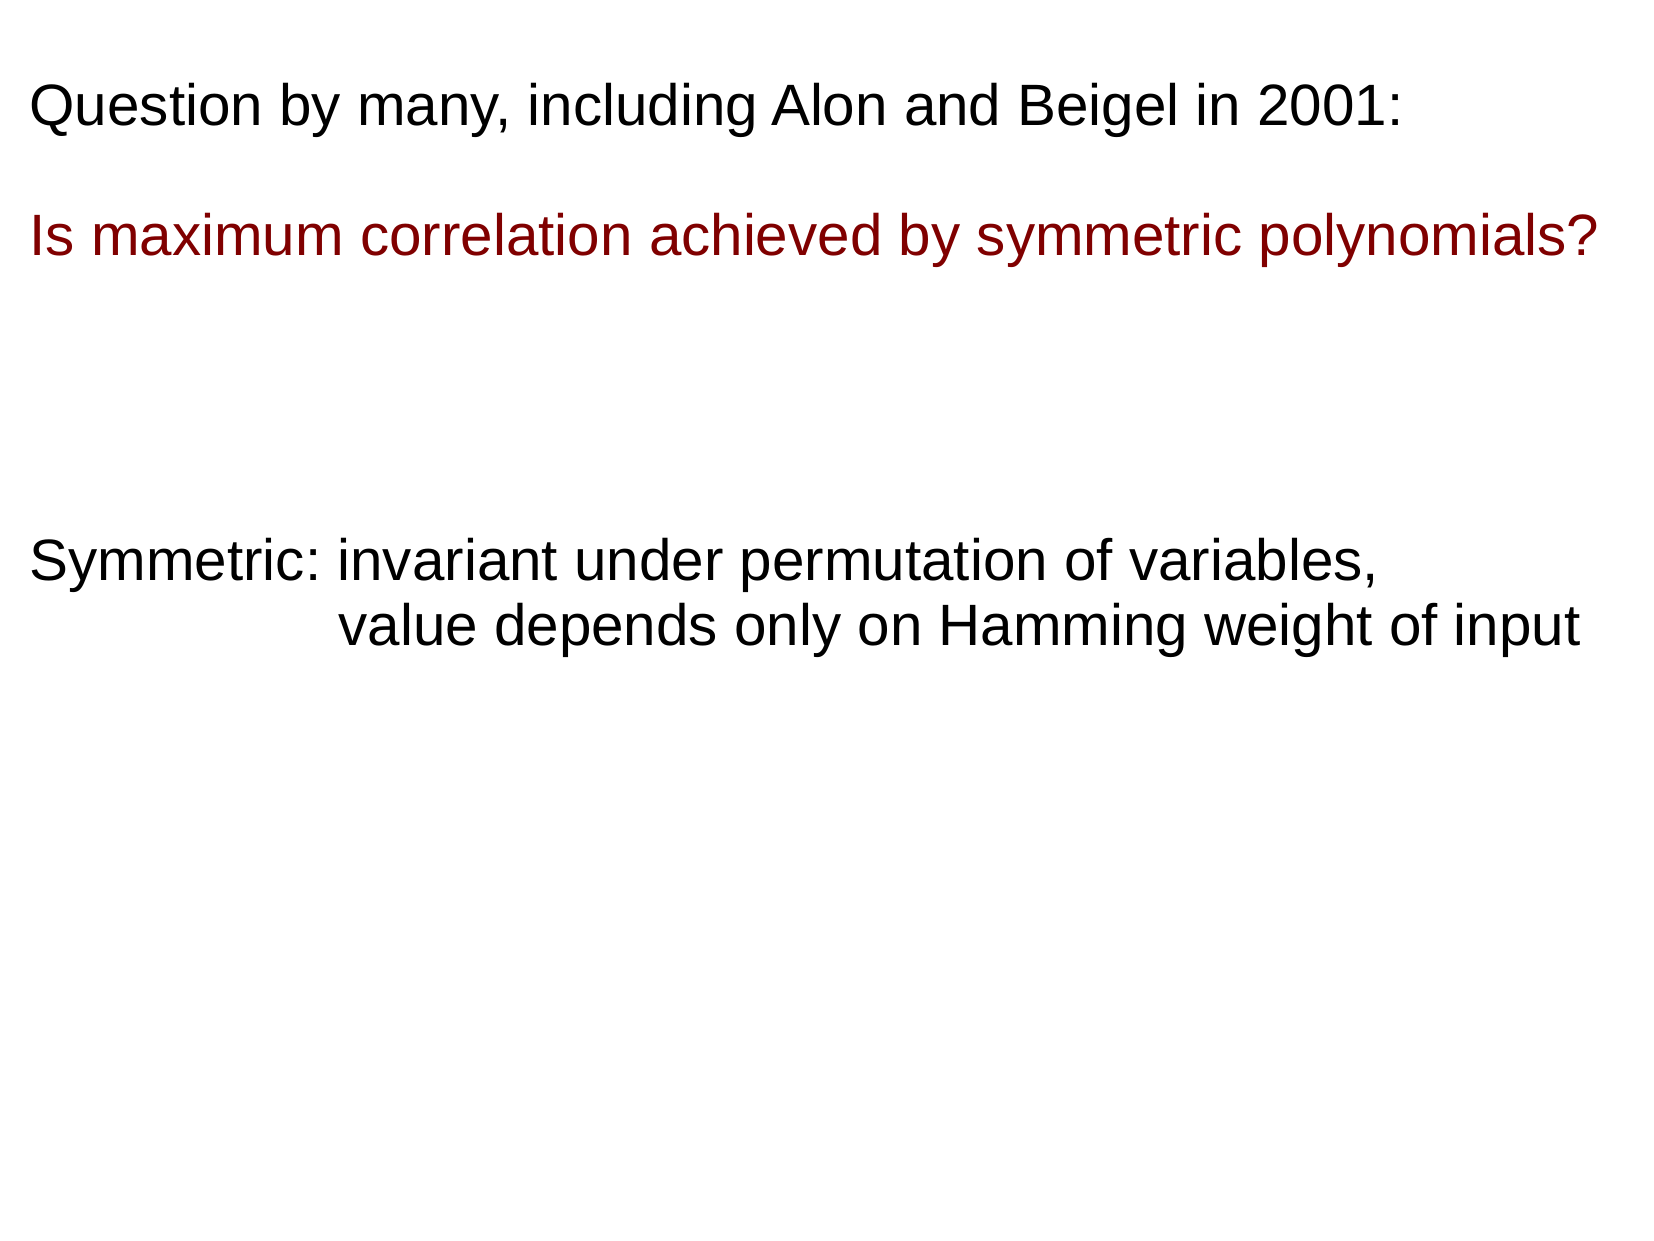

Question by many, including Alon and Beigel in 2001:
Is maximum correlation achieved by symmetric polynomials?
Symmetric: invariant under permutation of variables,
 value depends only on Hamming weight of input
#